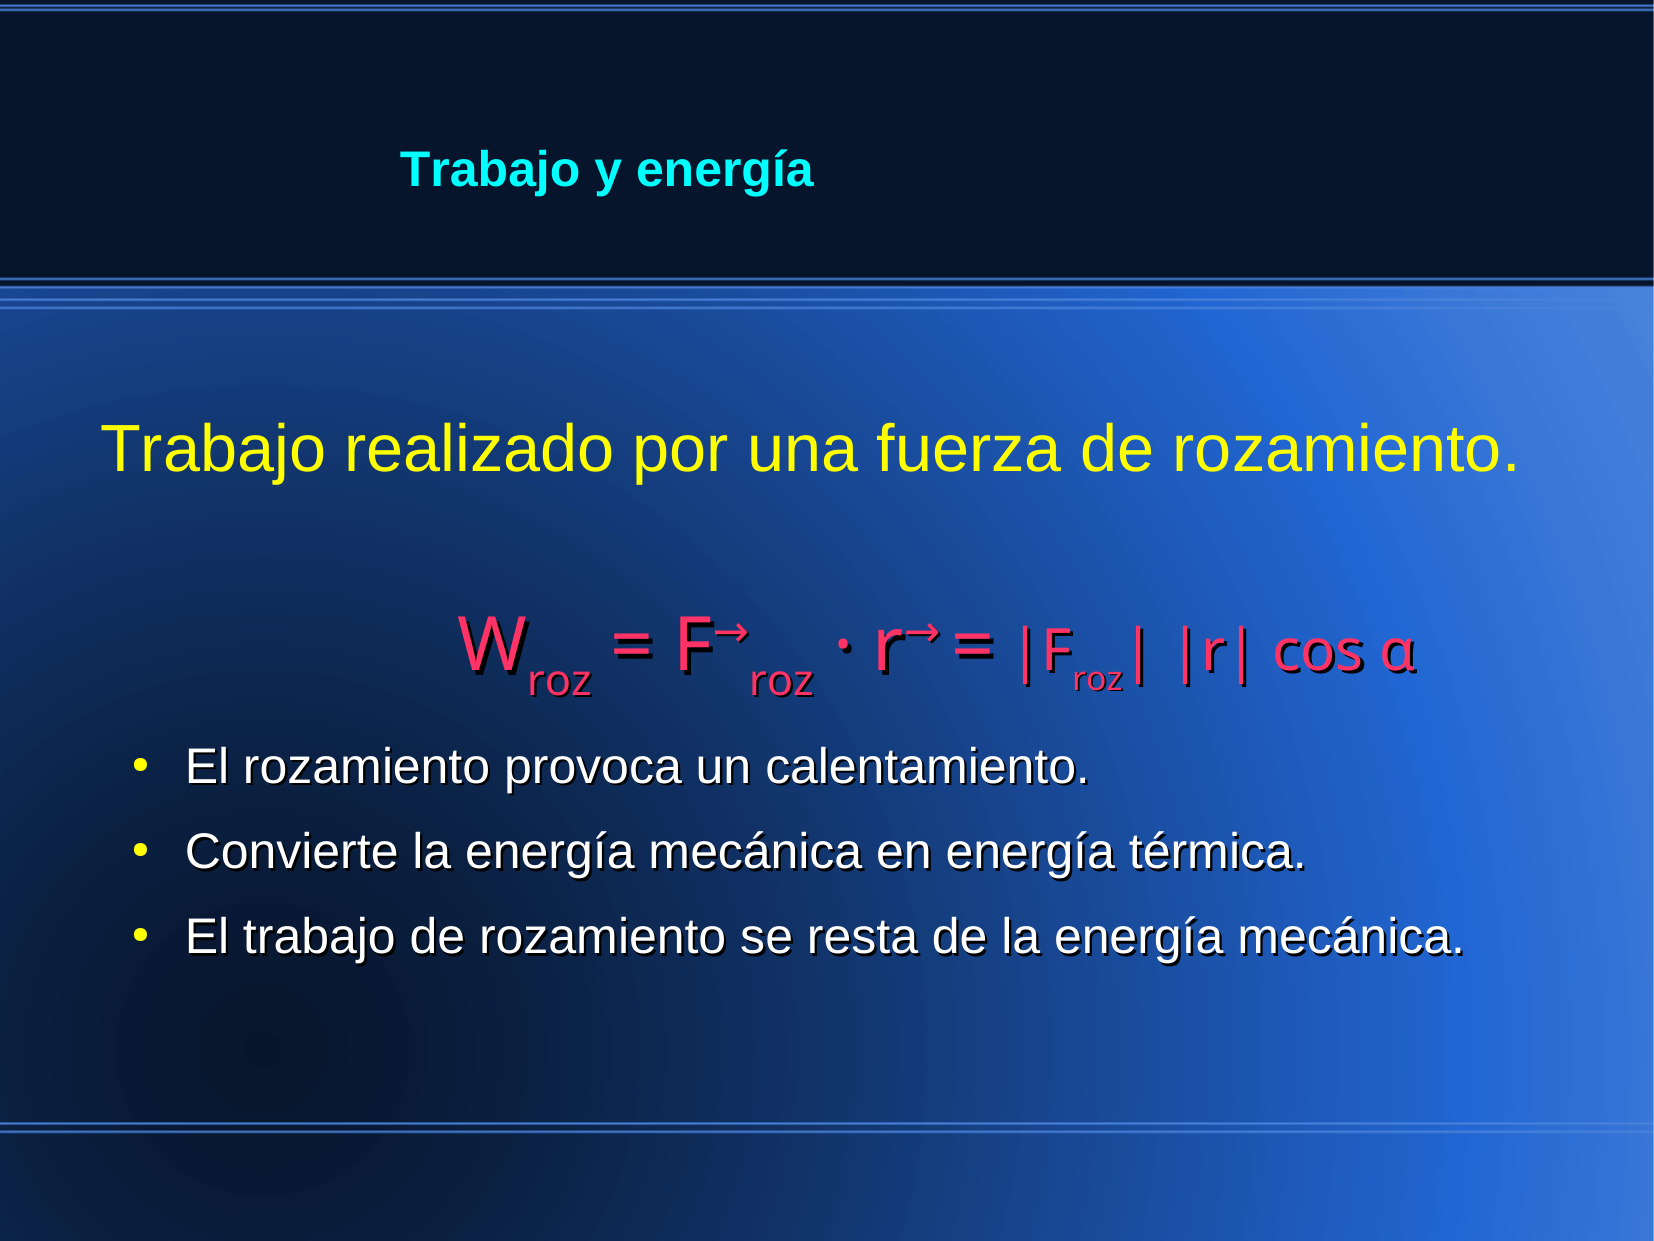

Trabajo y energía
# Trabajo realizado por una fuerza de rozamiento.
Wroz = F→roz · r→ = |Froz| |r| cos α
El rozamiento provoca un calentamiento.
Convierte la energía mecánica en energía térmica.
El trabajo de rozamiento se resta de la energía mecánica.